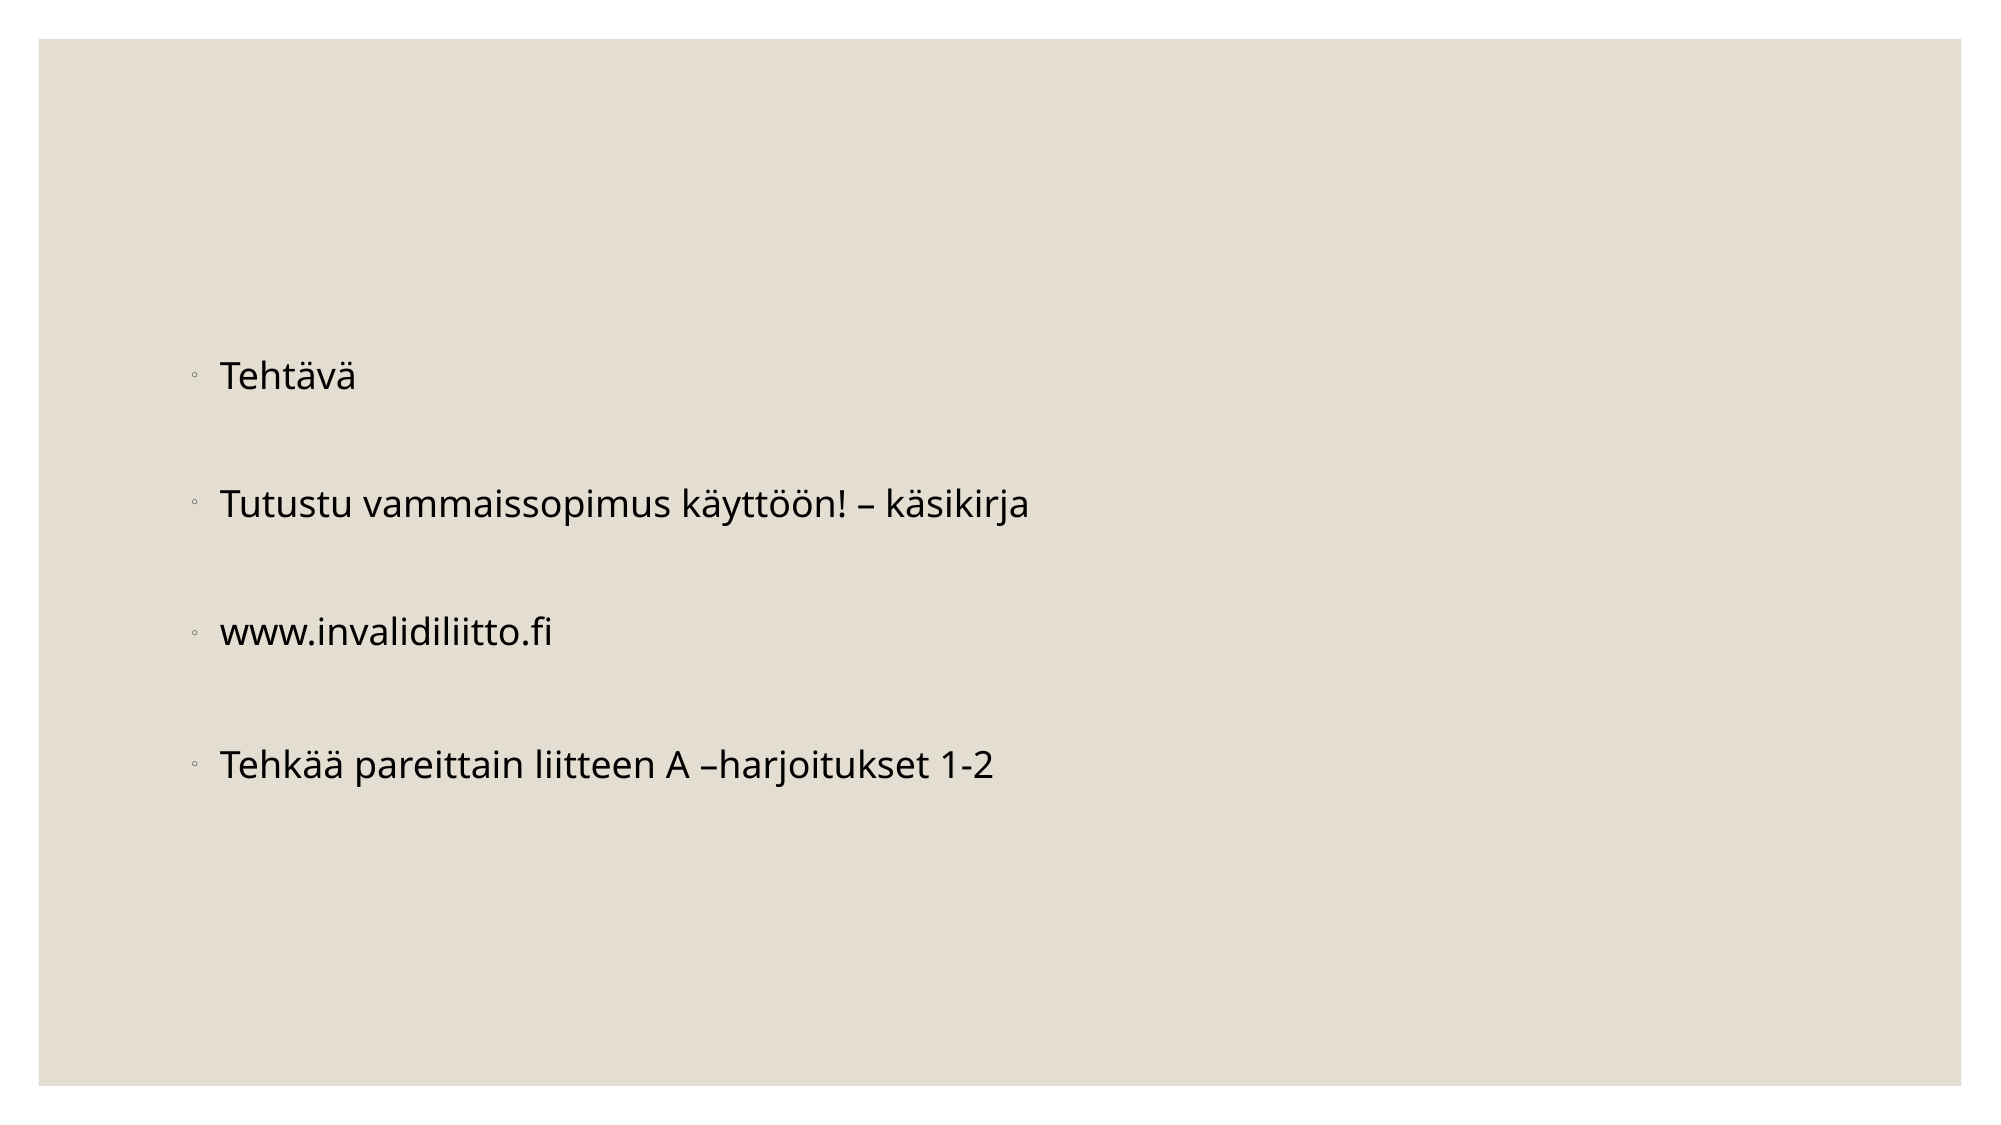

#
Tehtävä
Tutustu vammaissopimus käyttöön! – käsikirja
www.invalidiliitto.fi
Tehkää pareittain liitteen A –harjoitukset 1-2